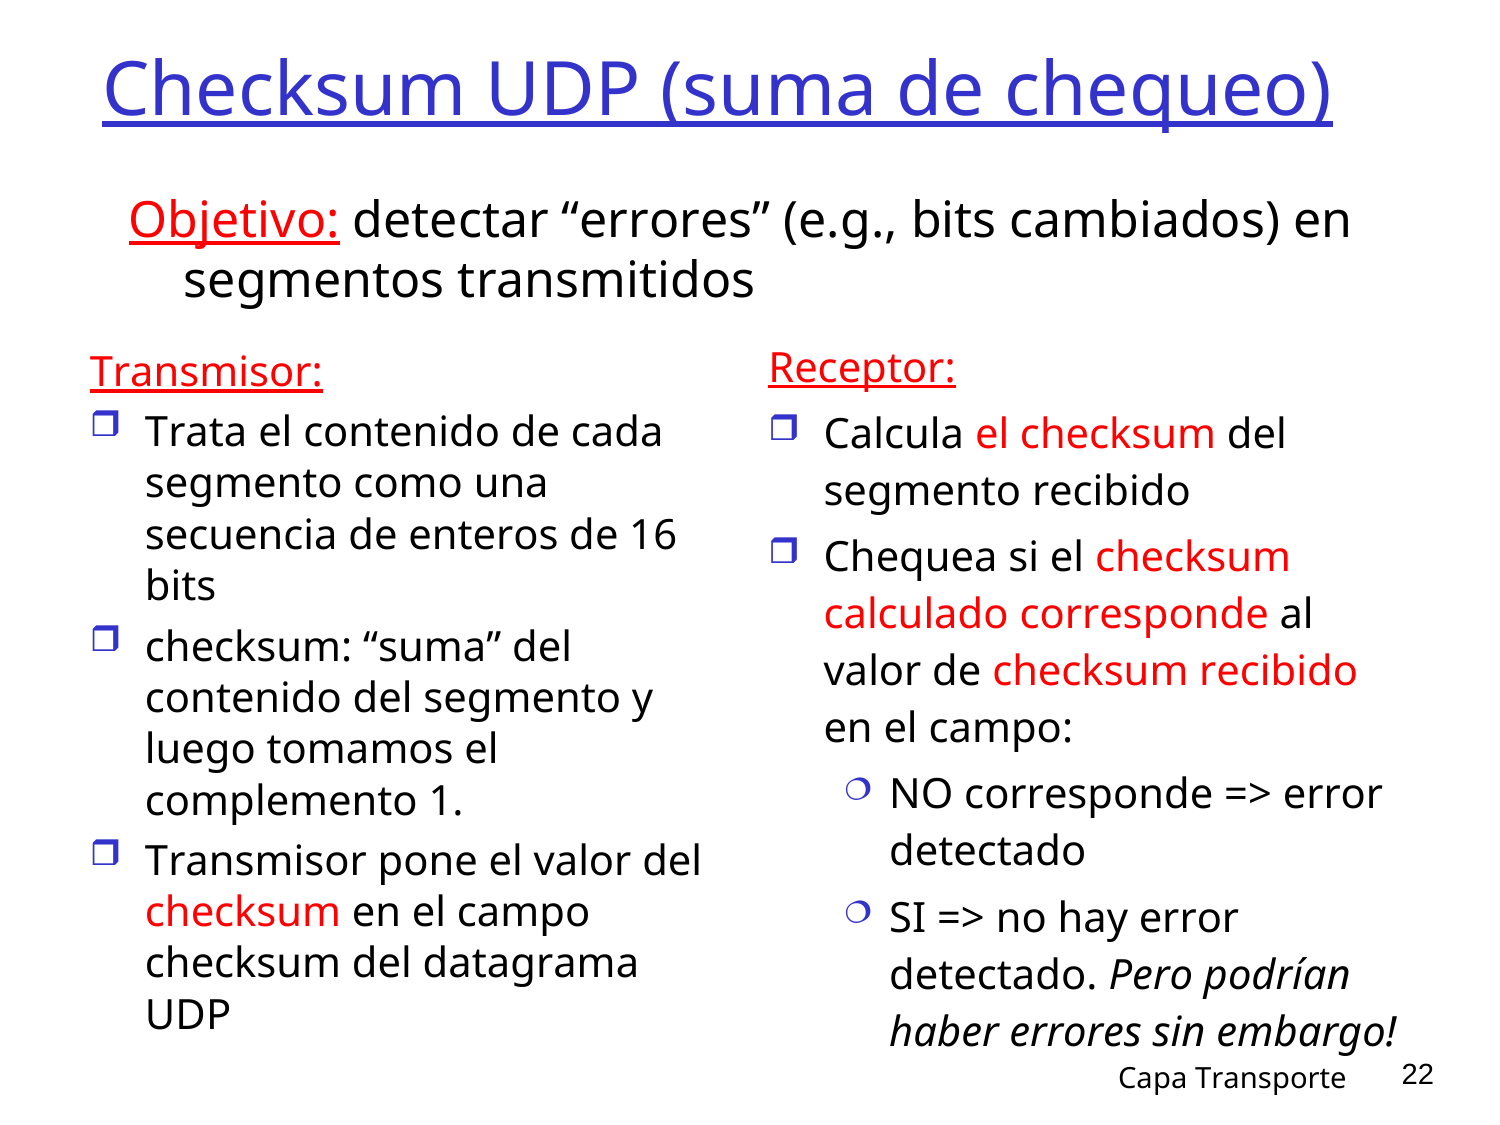

# Checksum UDP (suma de chequeo)‏
Objetivo: detectar “errores” (e.g., bits cambiados) en segmentos transmitidos
Receptor:
Calcula el checksum del segmento recibido
Chequea si el checksum calculado corresponde al valor de checksum recibido en el campo:
NO corresponde => error detectado
SI => no hay error detectado. Pero podrían haber errores sin embargo!
Transmisor:
Trata el contenido de cada segmento como una secuencia de enteros de 16 bits
checksum: “suma” del contenido del segmento y luego tomamos el complemento 1.
Transmisor pone el valor del checksum en el campo checksum del datagrama UDP
22